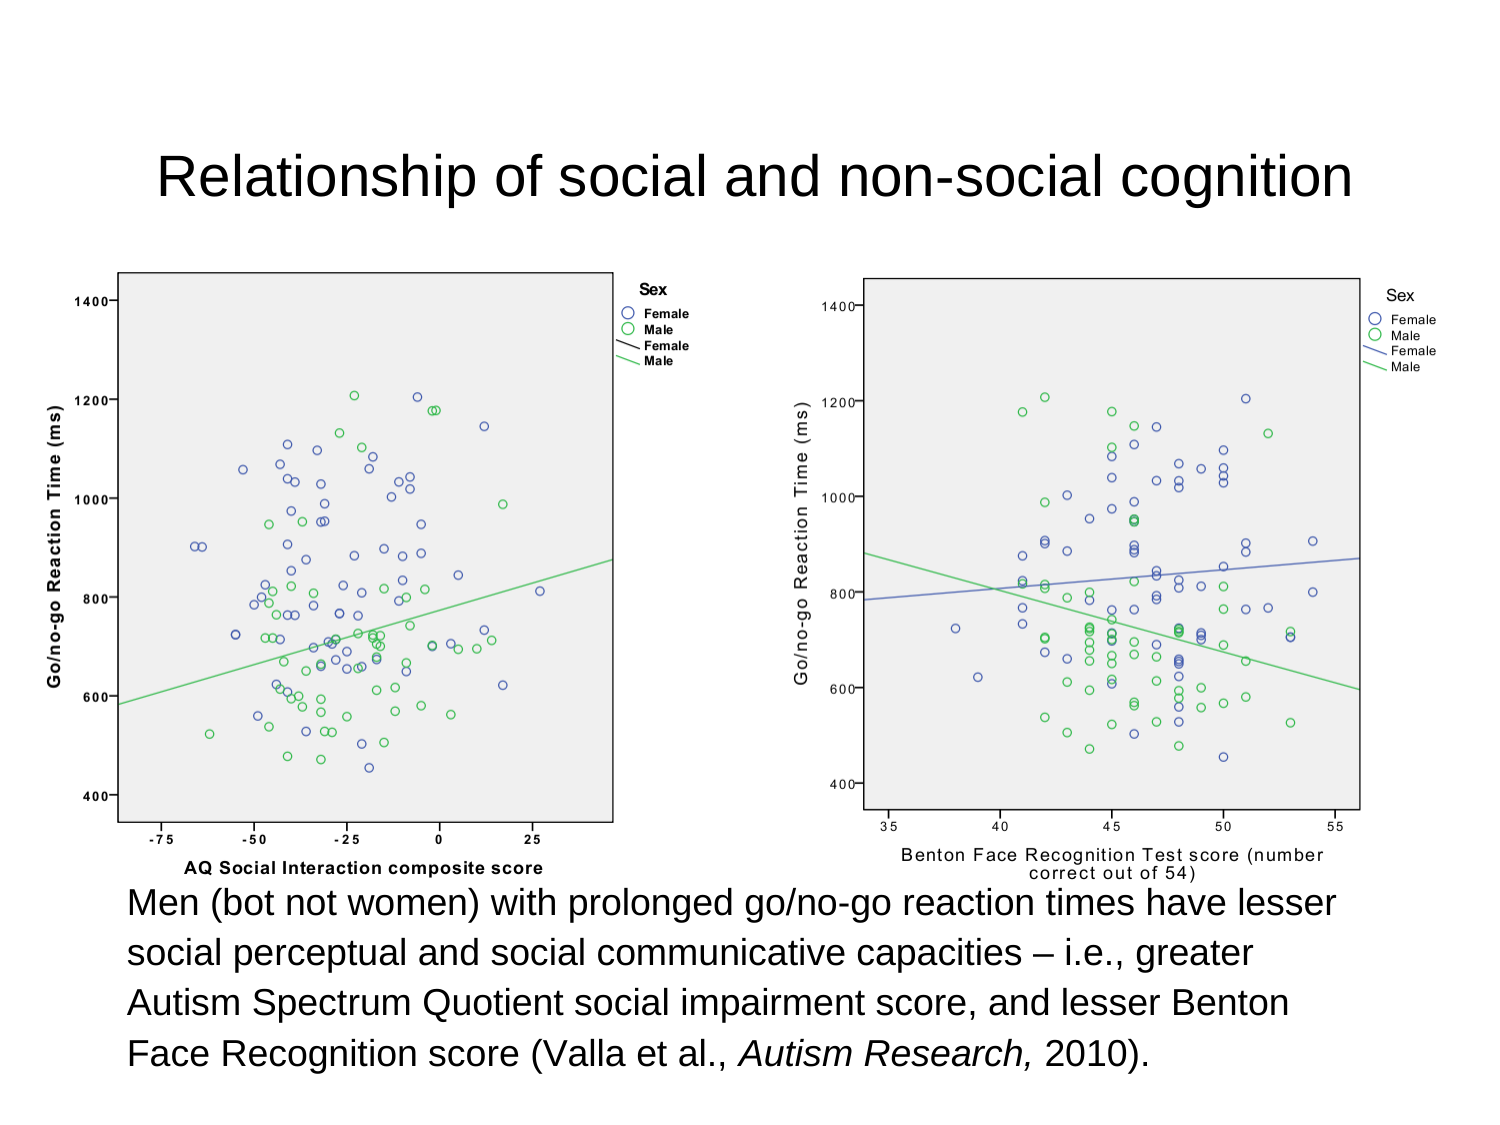

Relationship of social and non-social cognition
# Men (bot not women) with prolonged go/no-go reaction times have lesser social perceptual and social communicative capacities – i.e., greater Autism Spectrum Quotient social impairment score, and lesser Benton Face Recognition score (Valla et al., Autism Research, 2010).